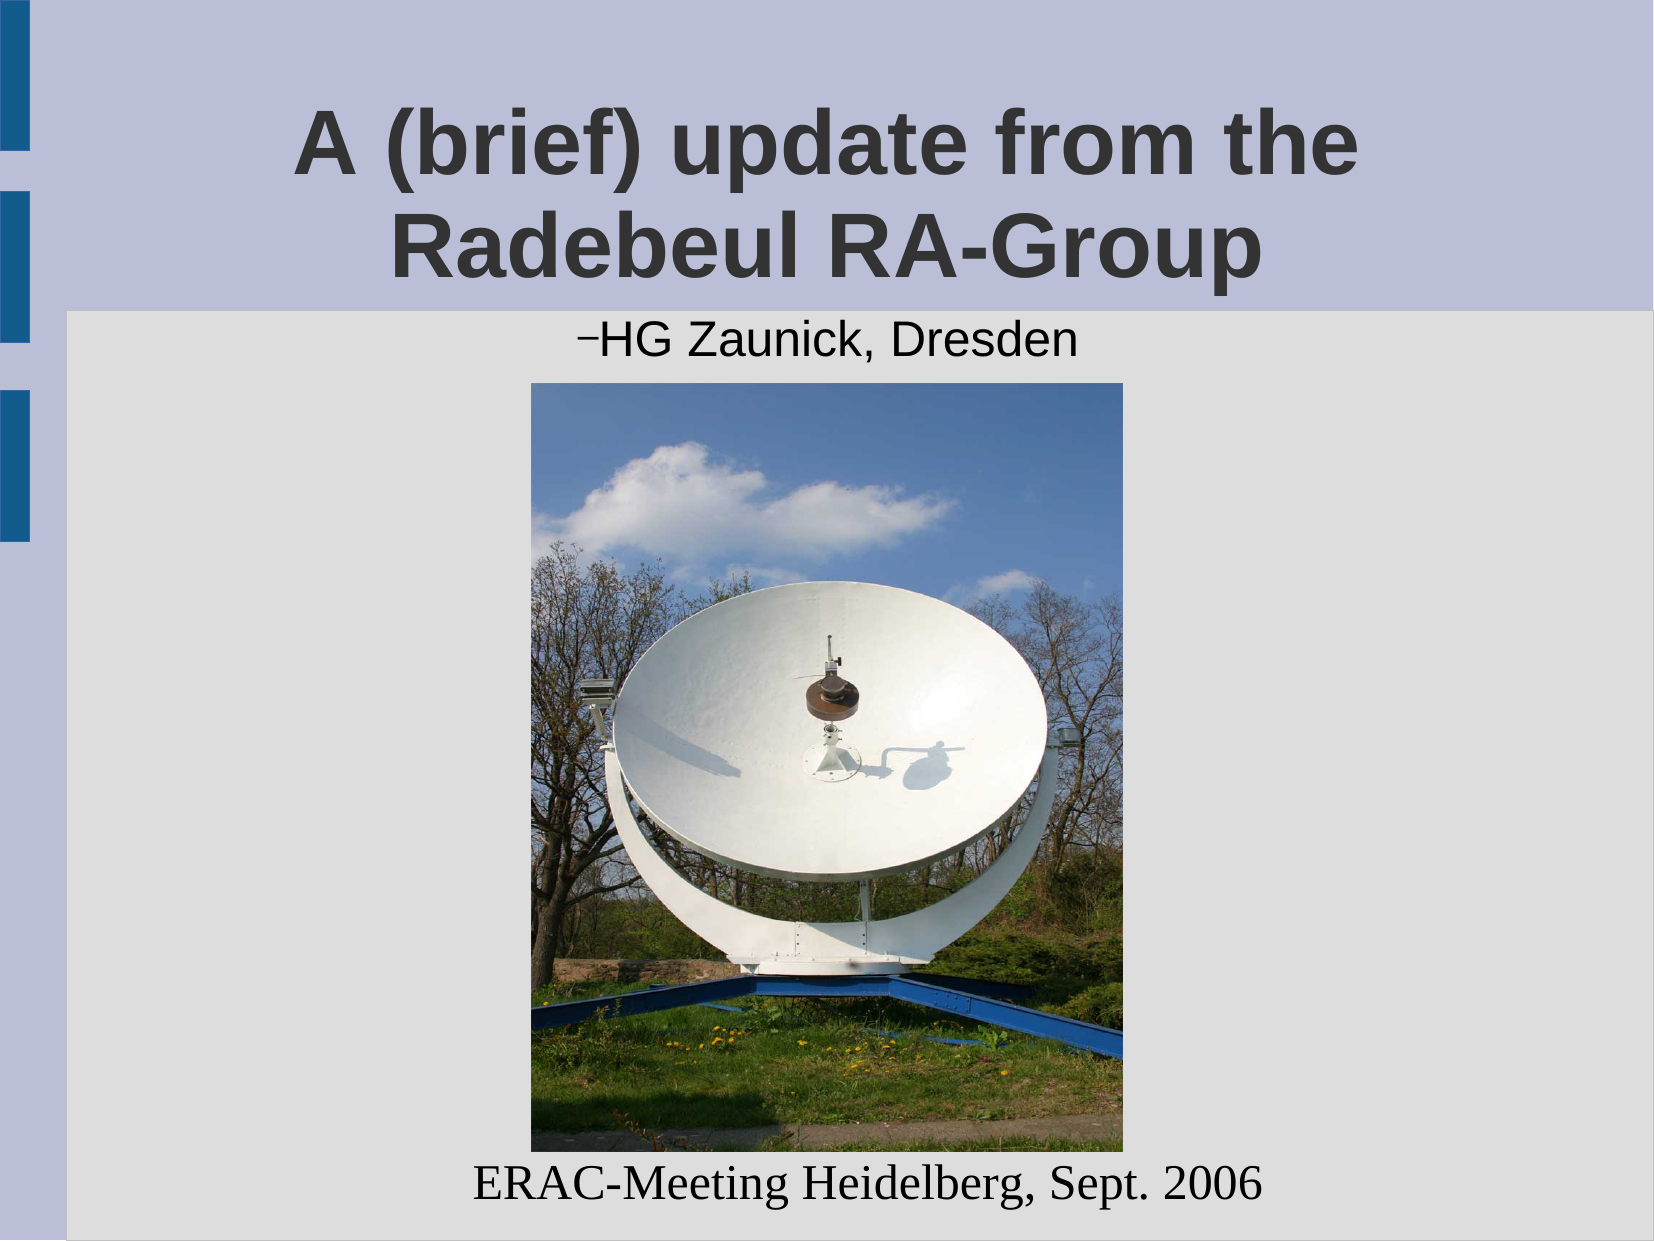

# A (brief) update from the Radebeul RA-Group
HG Zaunick, Dresden
ERAC-Meeting Heidelberg, Sept. 2006